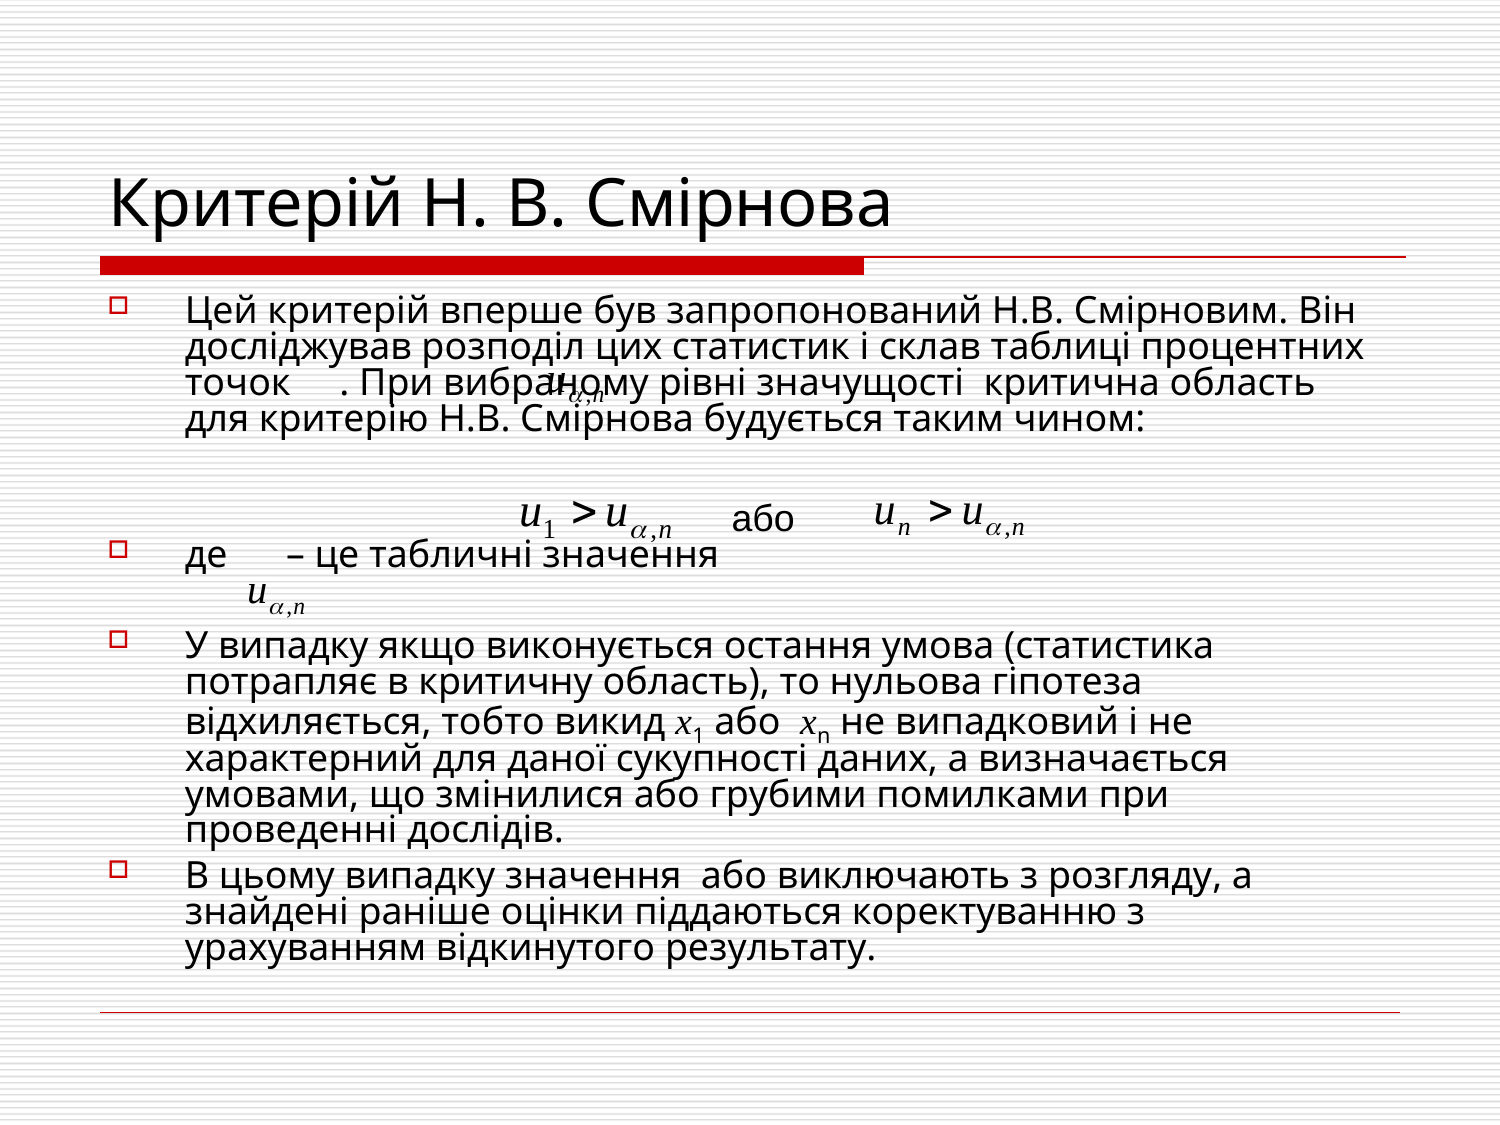

# Критерій Н. В. Смірнова
Цей критерій вперше був запропонований Н.В. Смірновим. Він досліджував розподіл цих статистик і склав таблиці процентних точок . При вибраному рівні значущості критична область для критерію Н.В. Смірнова будується таким чином:
де – це табличні значення
У випадку якщо виконується остання умова (статистика потрапляє в критичну область), то нульова гіпотеза відхиляється, тобто викид х1 або хn не випадковий і не характерний для даної сукупності даних, а визначається умовами, що змінилися або грубими помилками при проведенні дослідів.
В цьому випадку значення або виключають з розгляду, а знайдені раніше оцінки піддаються коректуванню з урахуванням відкинутого результату.
 або